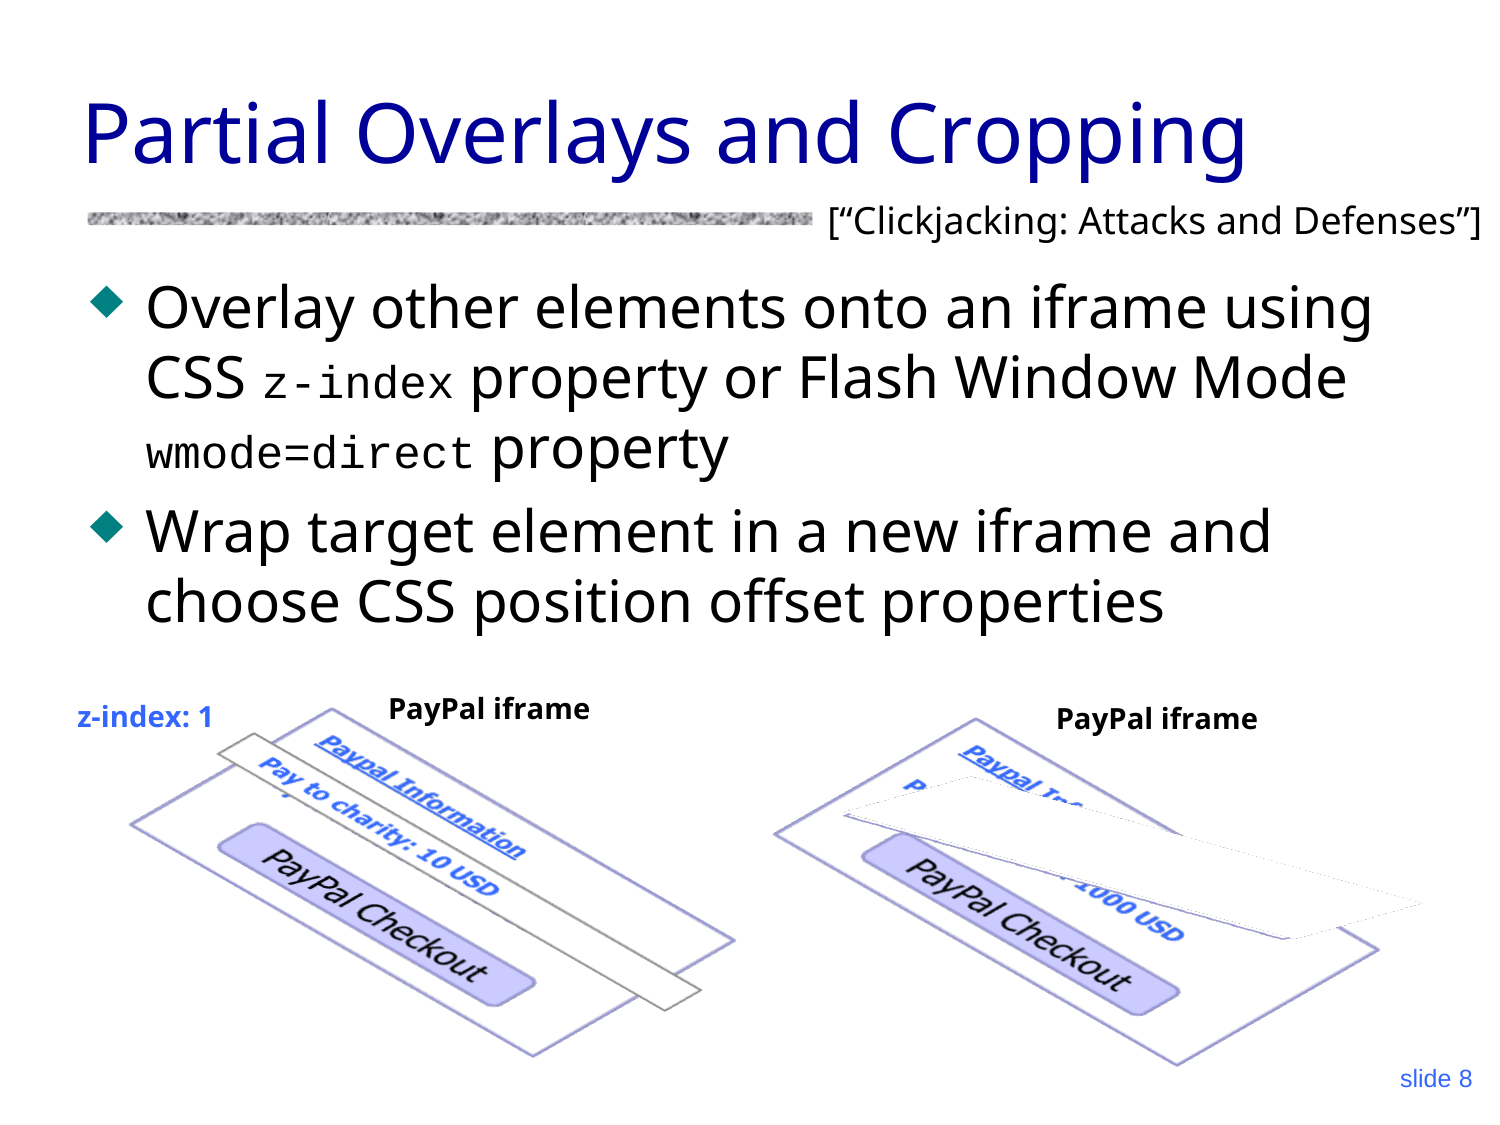

Partial Overlays and Cropping
[“Clickjacking: Attacks and Defenses”]
Overlay other elements onto an iframe using CSS z-index property or Flash Window Mode wmode=direct property
Wrap target element in a new iframe and choose CSS position offset properties
PayPal iframe
z-index: 1
PayPal iframe
slide